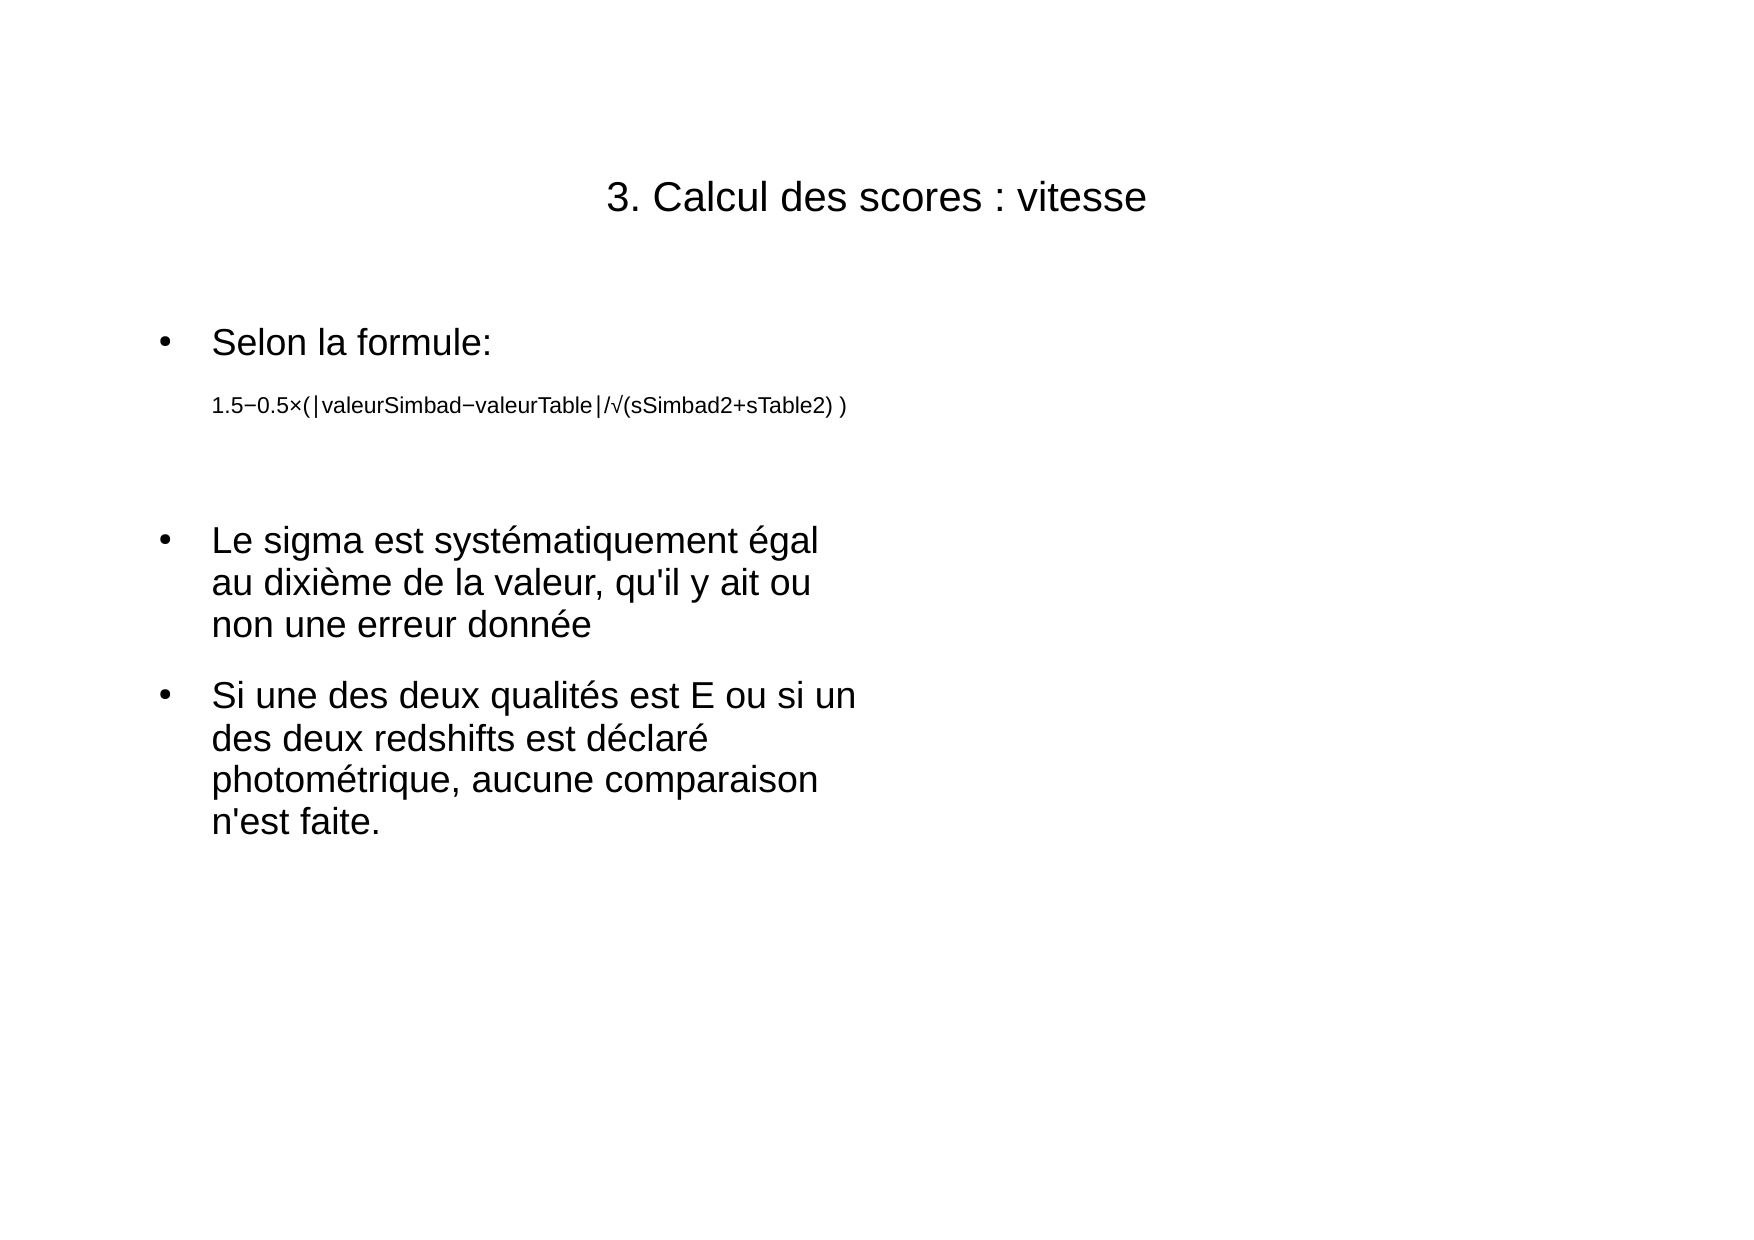

# 3. Calcul des scores : vitesse
Selon la formule:
1.5−0.5×(∣valeurSimbad−valeurTable∣/√(sSimbad2+sTable2) )
Le sigma est systématiquement égal au dixième de la valeur, qu'il y ait ou non une erreur donnée
Si une des deux qualités est E ou si un des deux redshifts est déclaré photométrique, aucune comparaison n'est faite.